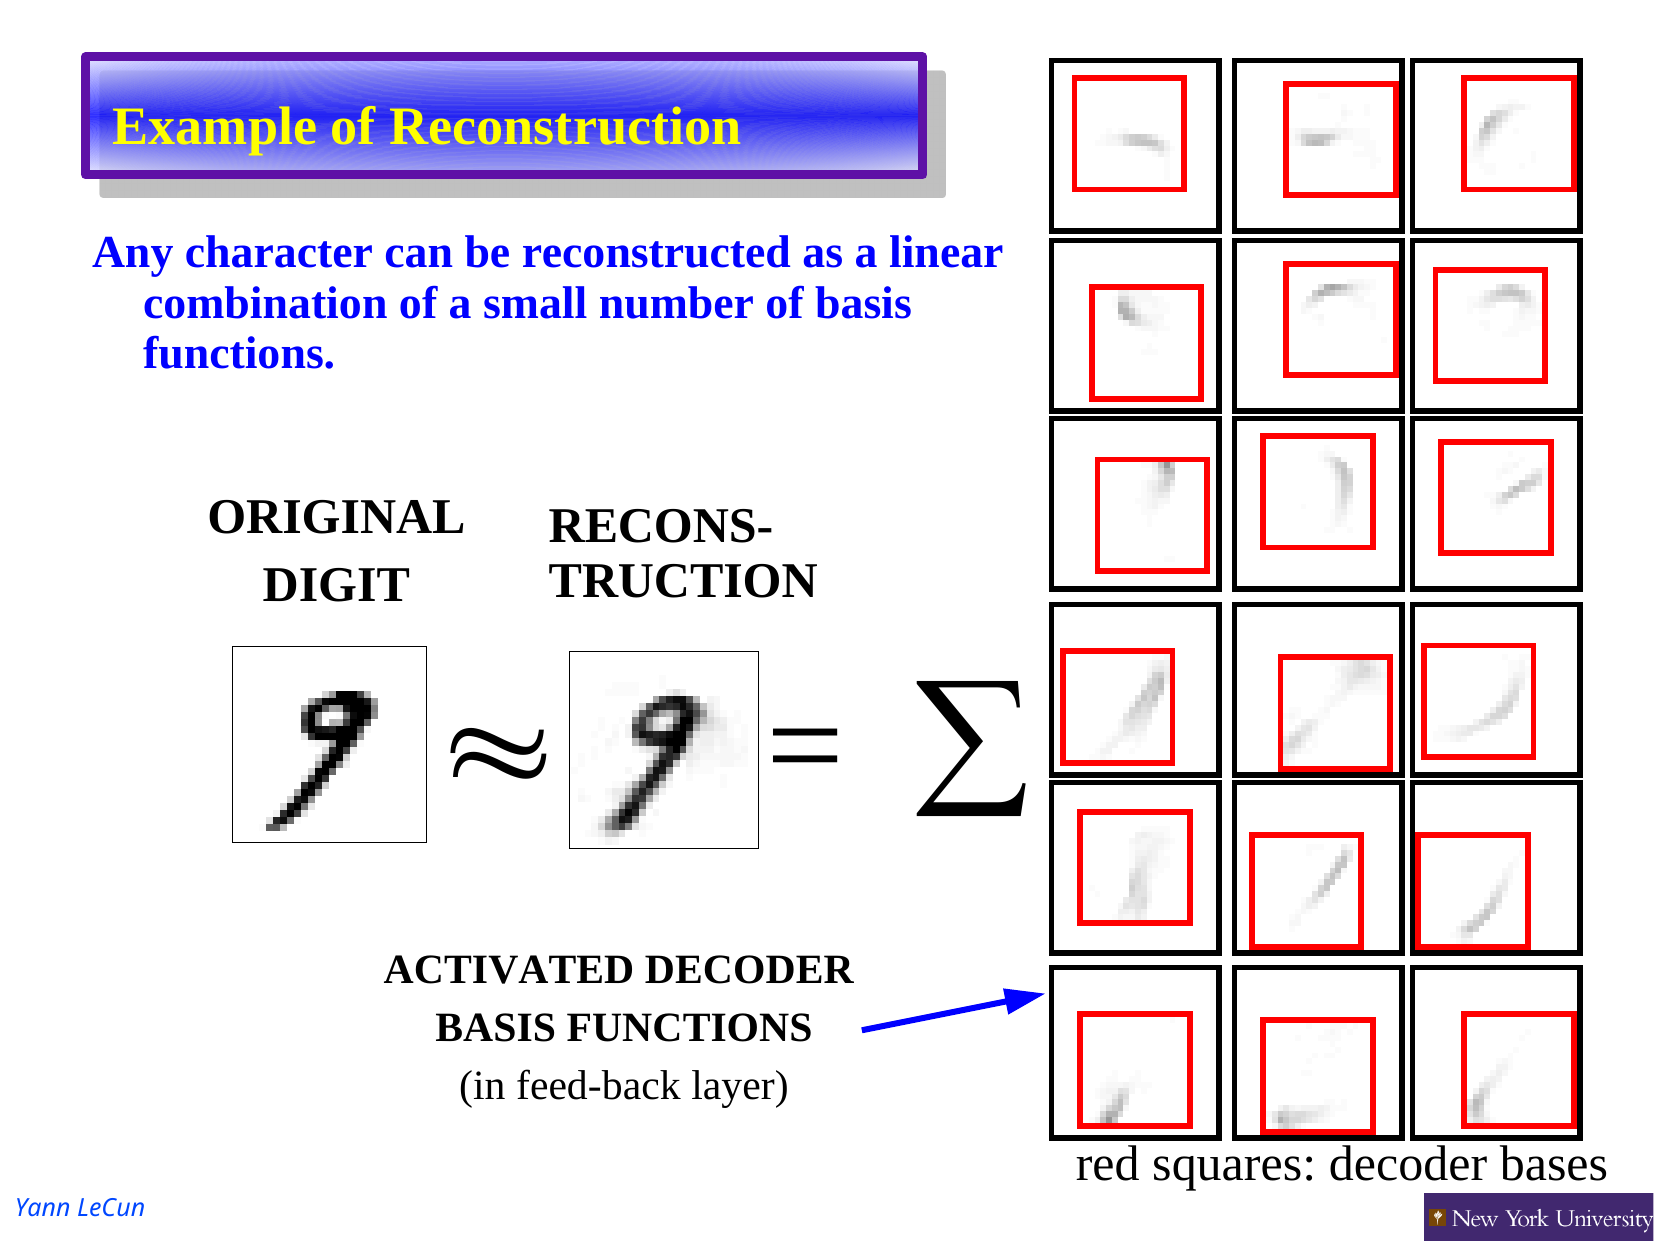

# Example of Reconstruction
Any character can be reconstructed as a linear combination of a small number of basis functions.
ORIGINAL
DIGIT
RECONS-TRUCTION
ACTIVATED DECODER
BASIS FUNCTIONS
(in feed-back layer)
red squares: decoder bases